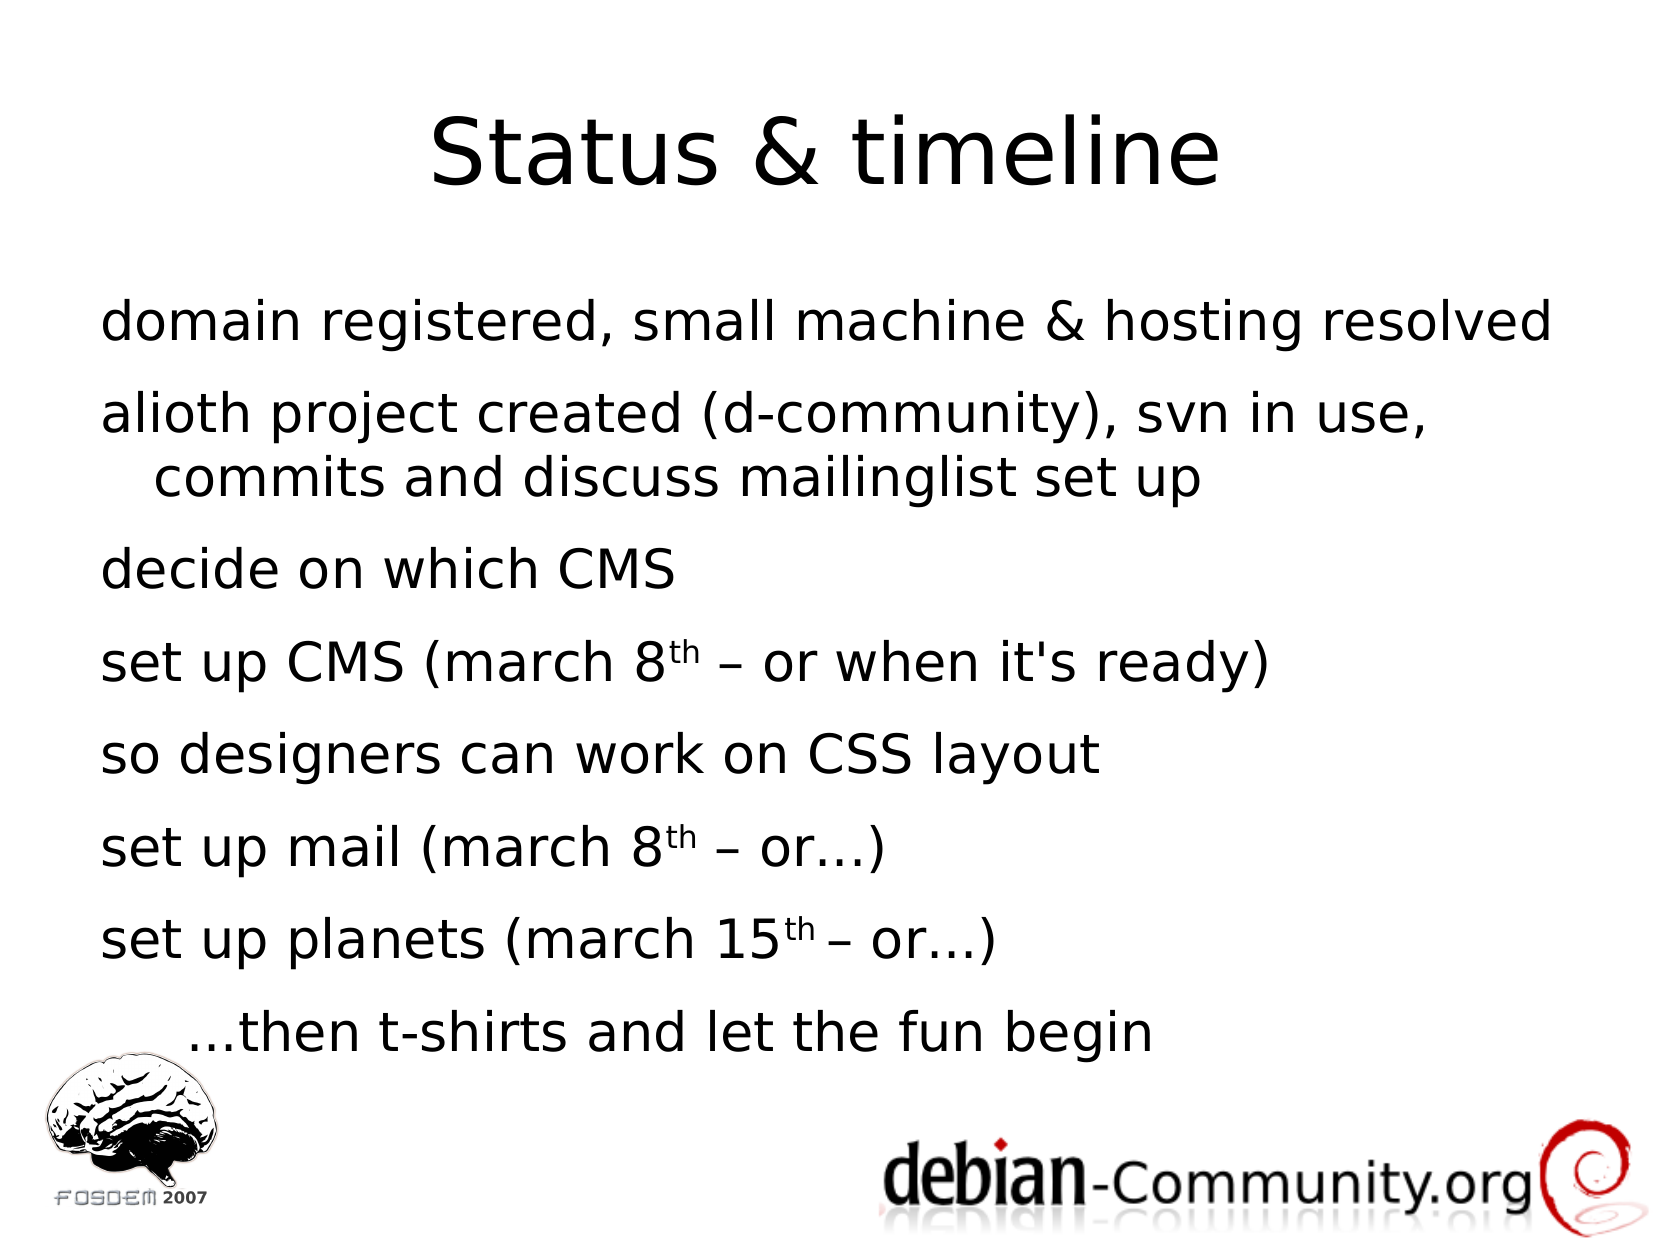

# Status & timeline
domain registered, small machine & hosting resolved
alioth project created (d-community), svn in use, commits and discuss mailinglist set up
decide on which CMS
set up CMS (march 8th – or when it's ready)
so designers can work on CSS layout
set up mail (march 8th – or...)
set up planets (march 15th – or...)
 ...then t-shirts and let the fun begin